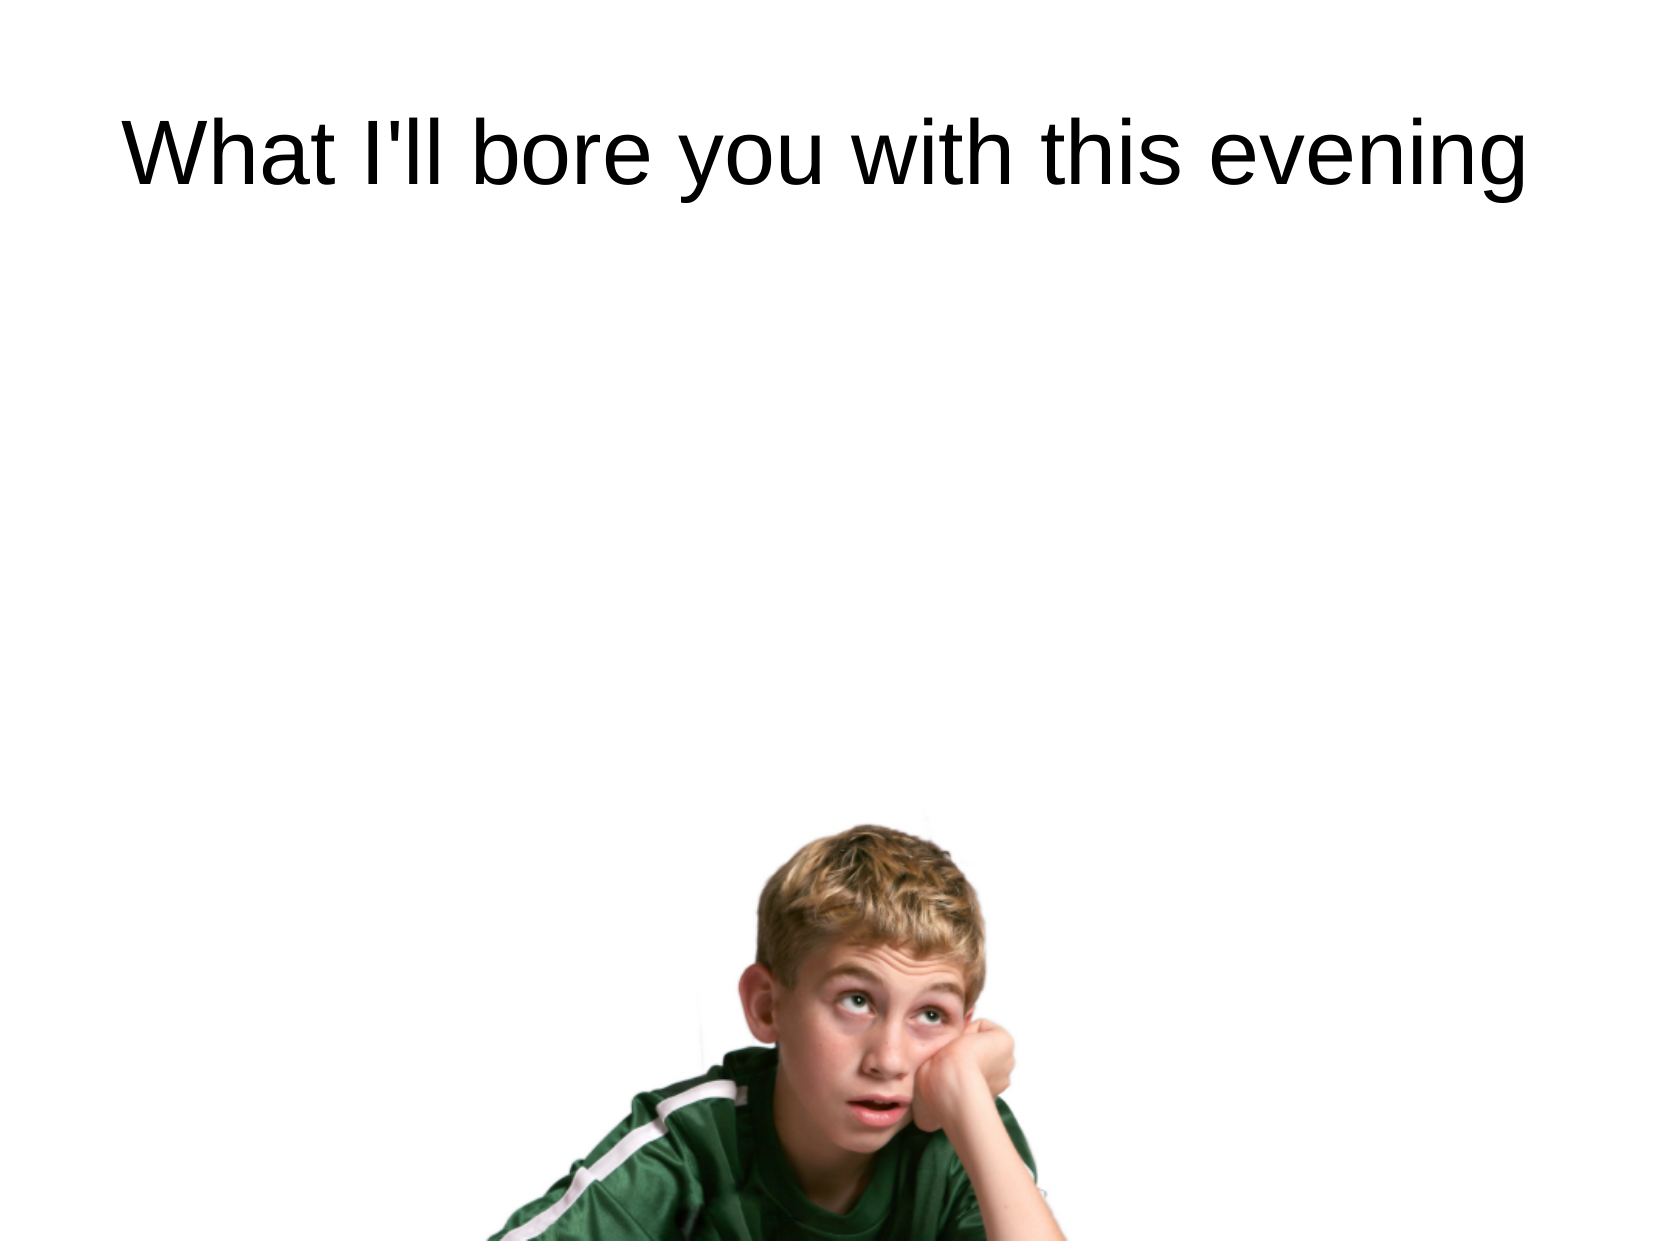

# What I'll bore you with this evening